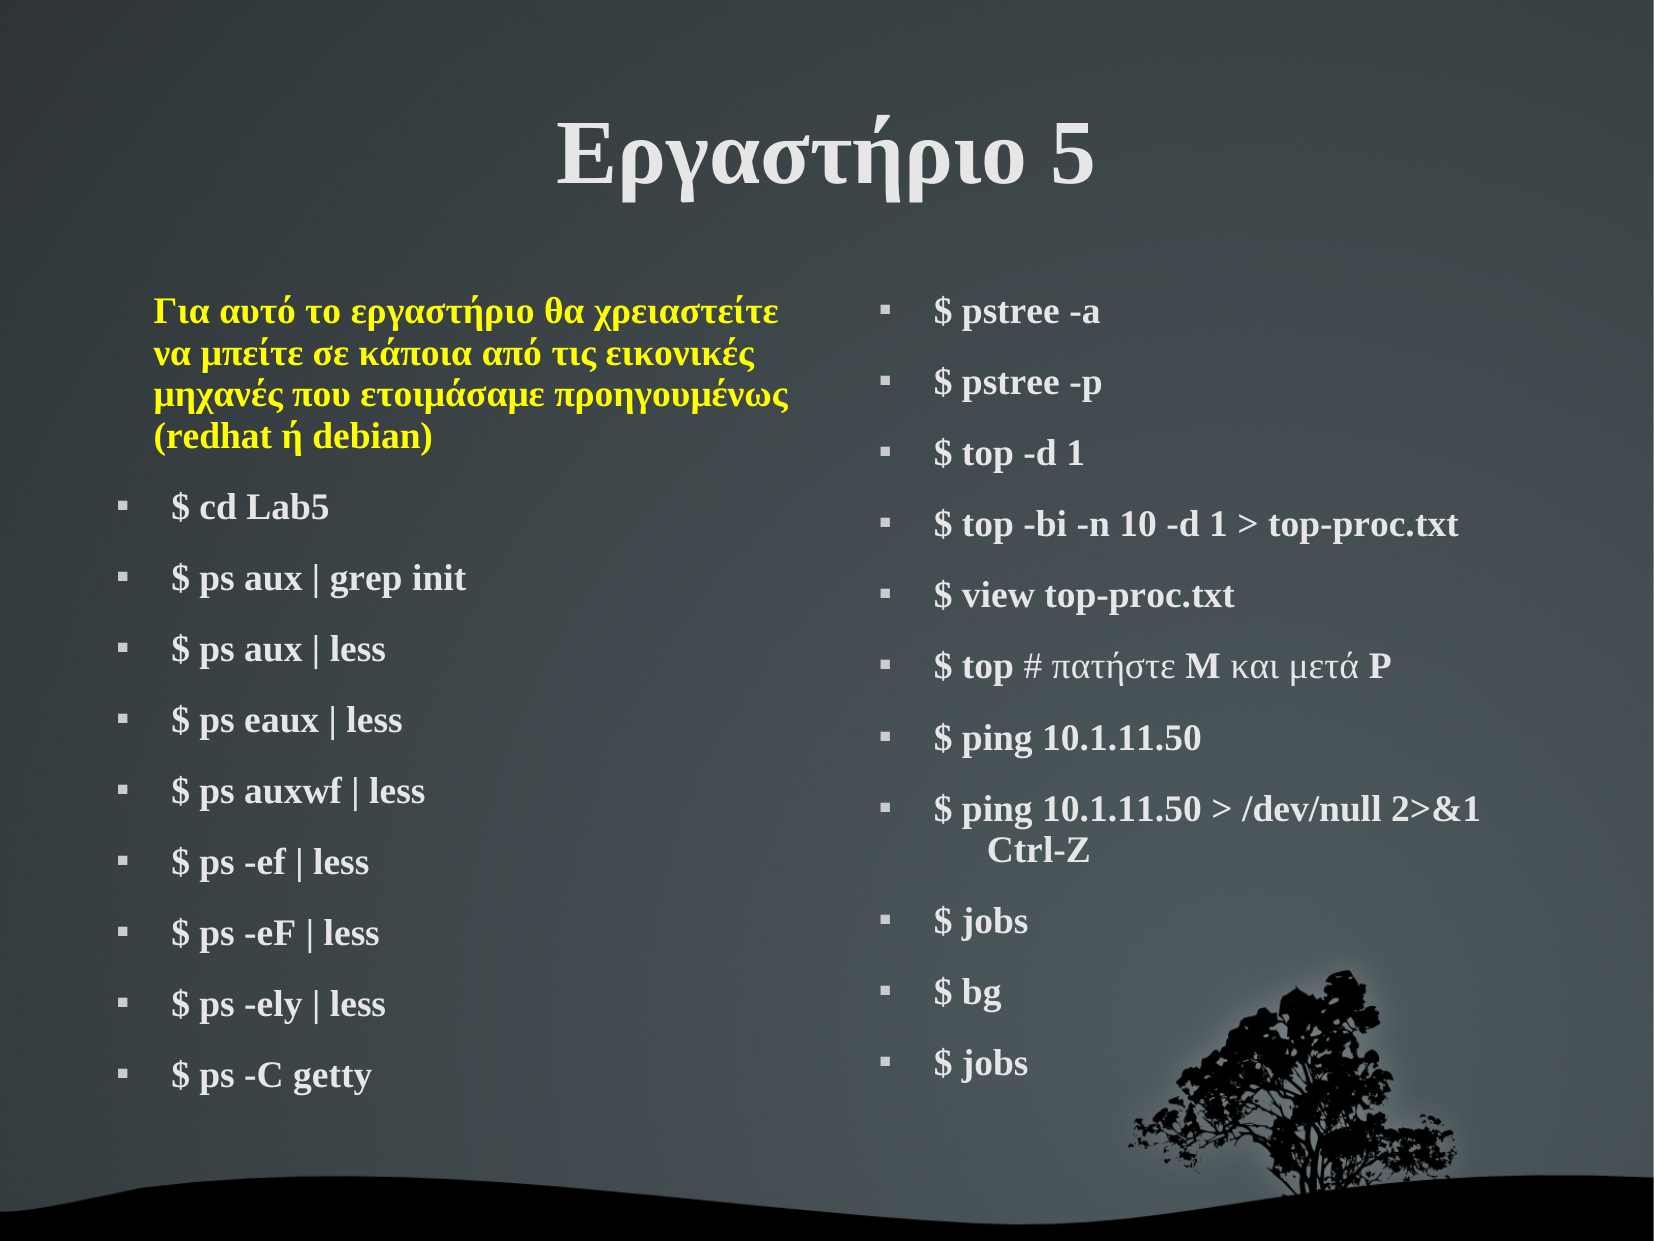

Εργαστήριο 5
# Για αυτό το εργαστήριο θα χρειαστείτε να μπείτε σε κάπoια από τις εικονικές μηχανές που ετοιμάσαμε προηγουμένως (redhat ή debian)
$ cd Lab5
$ ps aux | grep init
$ ps aux | less
$ ps eaux | less
$ ps auxwf | less
$ ps -ef | less
$ ps -eF | less
$ ps -ely | less
$ ps -C getty
$ pstree -a
$ pstree -p
$ top -d 1
$ top -bi -n 10 -d 1 > top-proc.txt
$ view top-proc.txt
$ top # πατήστε M και μετά P
$ ping 10.1.11.50
$ ping 10.1.11.50 > /dev/null 2>&1
Ctrl-Z
$ jobs
$ bg
$ jobs